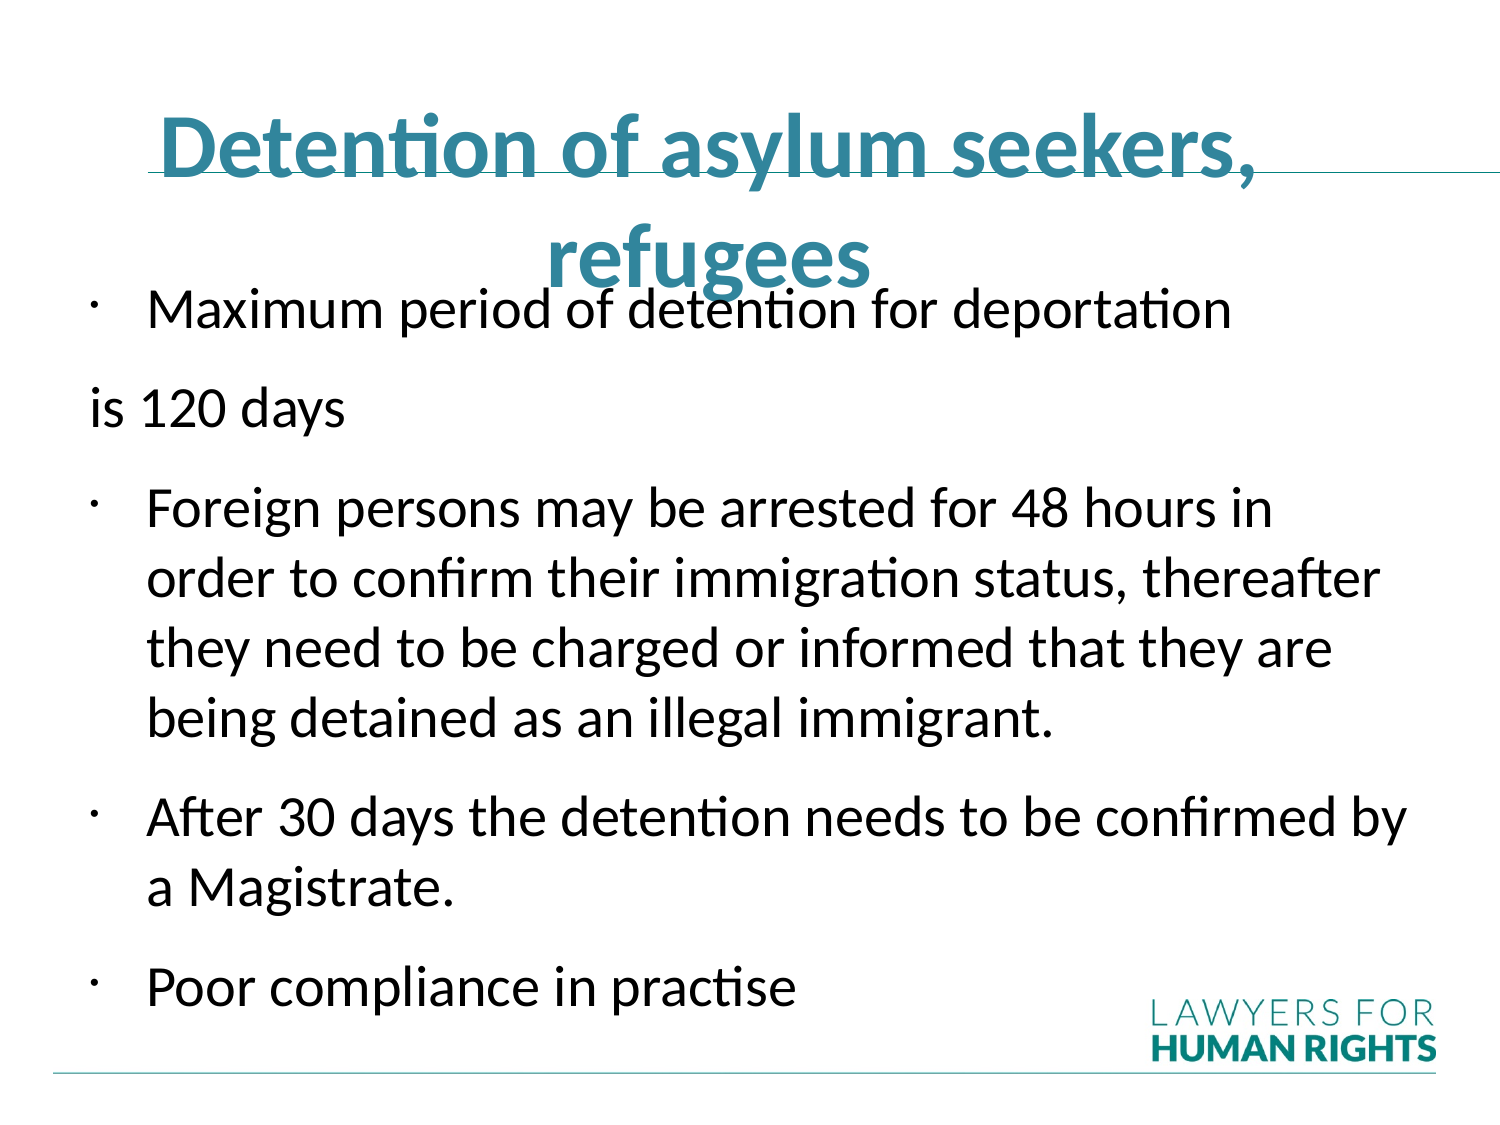

# Detention of asylum seekers, refugees
Maximum period of detention for deportation
is 120 days
Foreign persons may be arrested for 48 hours in order to confirm their immigration status, thereafter they need to be charged or informed that they are being detained as an illegal immigrant.
After 30 days the detention needs to be confirmed by a Magistrate.
Poor compliance in practise